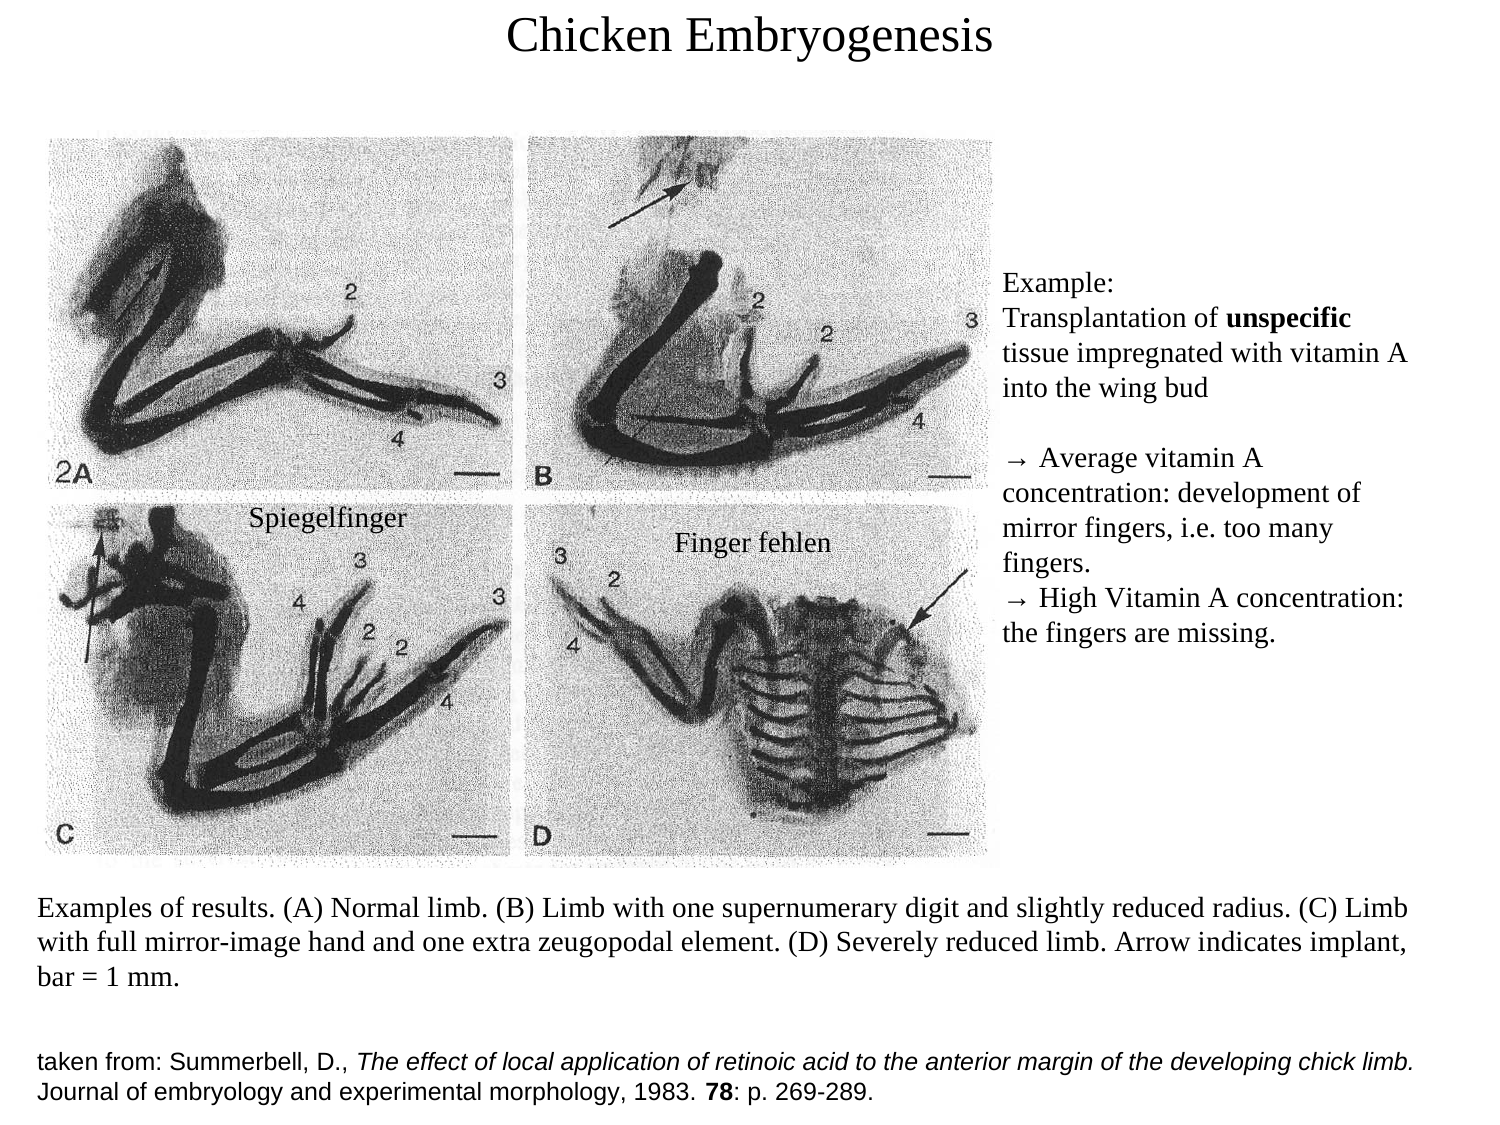

# Chicken Embryogenesis
Example:
Transplantation of unspecific tissue impregnated with vitamin A into the wing bud
→ Average vitamin A concentration: development of mirror fingers, i.e. too many fingers.
→ High Vitamin A concentration: the fingers are missing.
Spiegelfinger
Finger fehlen
Examples of results. (A) Normal limb. (B) Limb with one supernumerary digit and slightly reduced radius. (C) Limb with full mirror-image hand and one extra zeugopodal element. (D) Severely reduced limb. Arrow indicates implant, bar = 1 mm.
taken from: Summerbell, D., The effect of local application of retinoic acid to the anterior margin of the developing chick limb. Journal of embryology and experimental morphology, 1983. 78: p. 269-289.